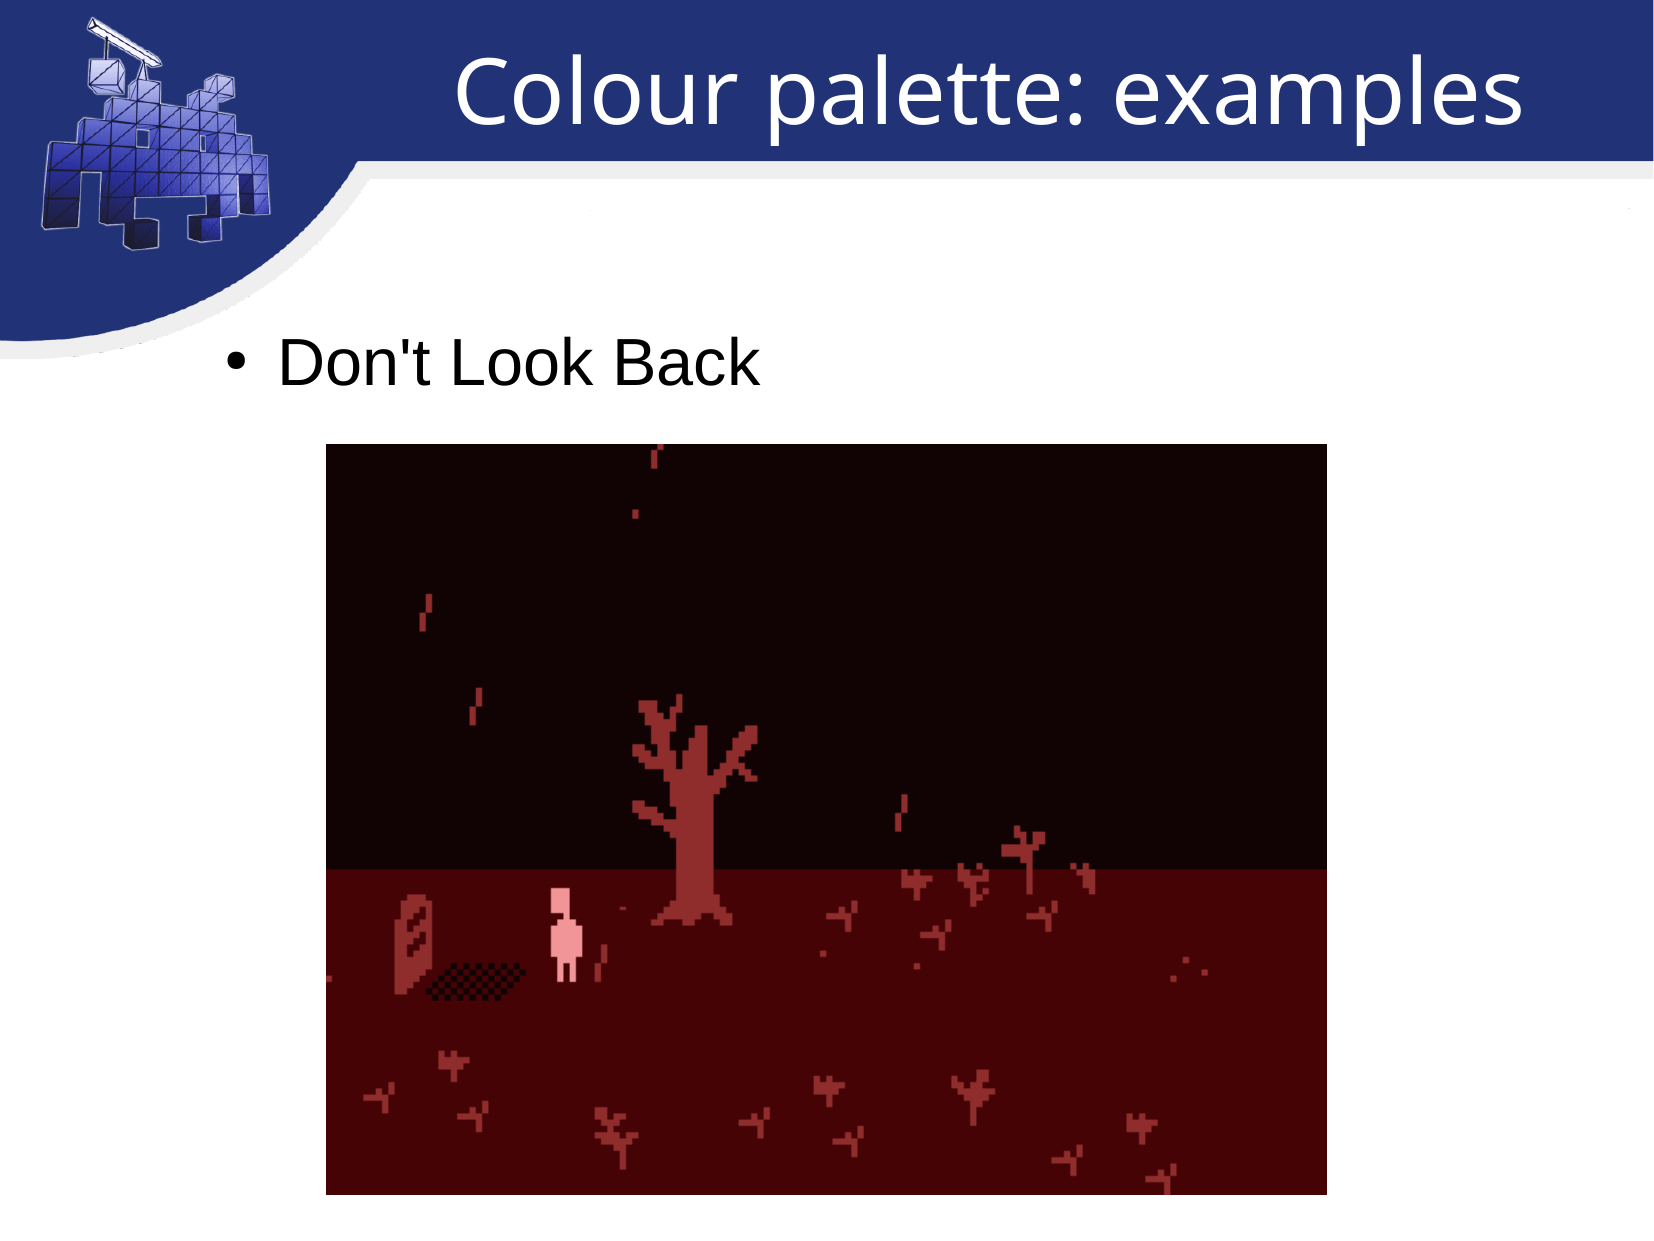

# Colour palette: examples
Don't Look Back